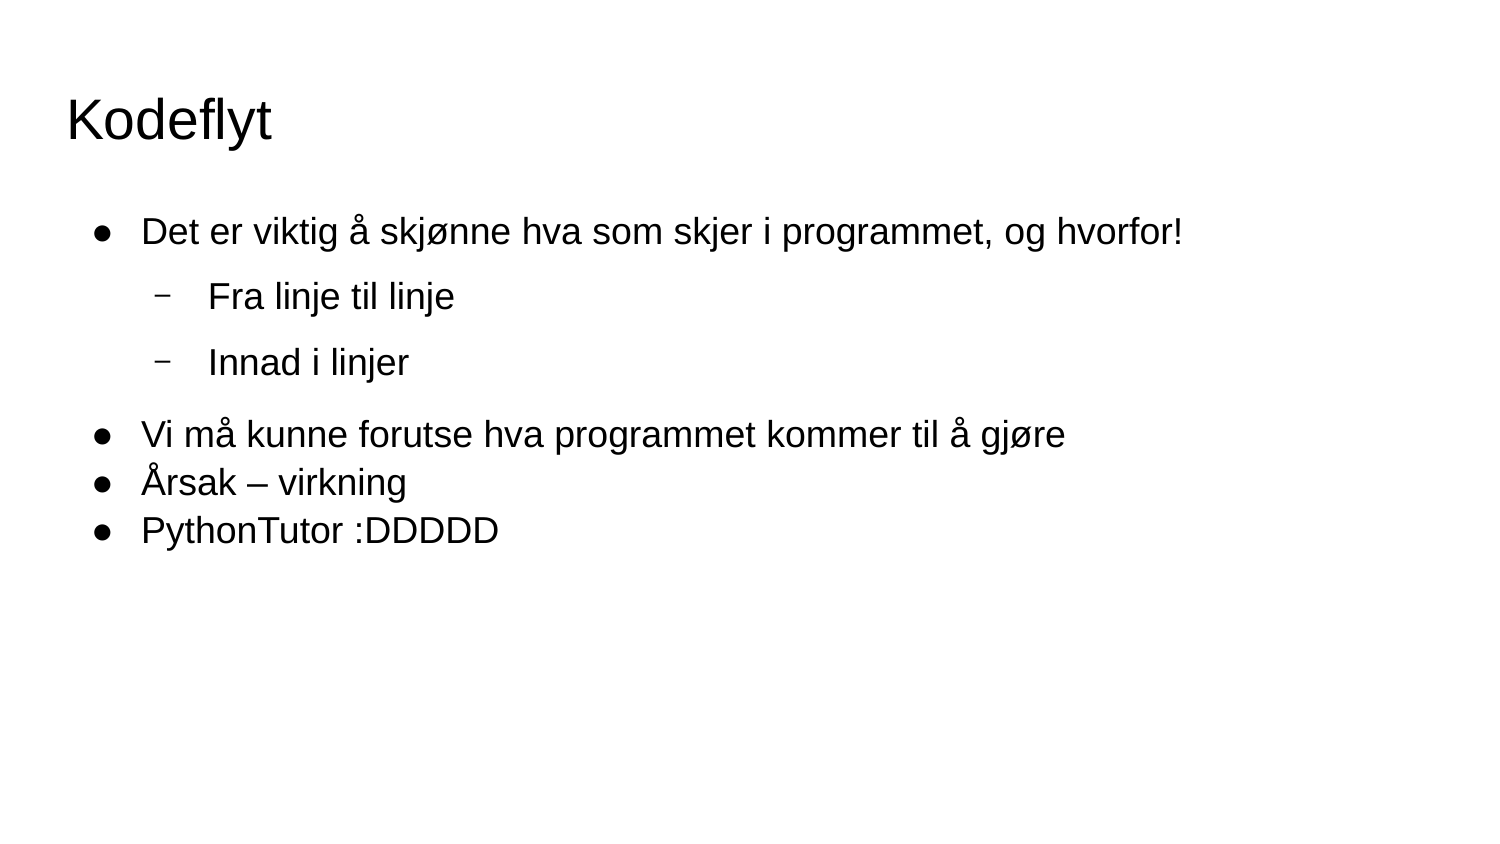

# Kodeflyt
Det er viktig å skjønne hva som skjer i programmet, og hvorfor!
Fra linje til linje
Innad i linjer
Vi må kunne forutse hva programmet kommer til å gjøre
Årsak – virkning
PythonTutor :DDDDD